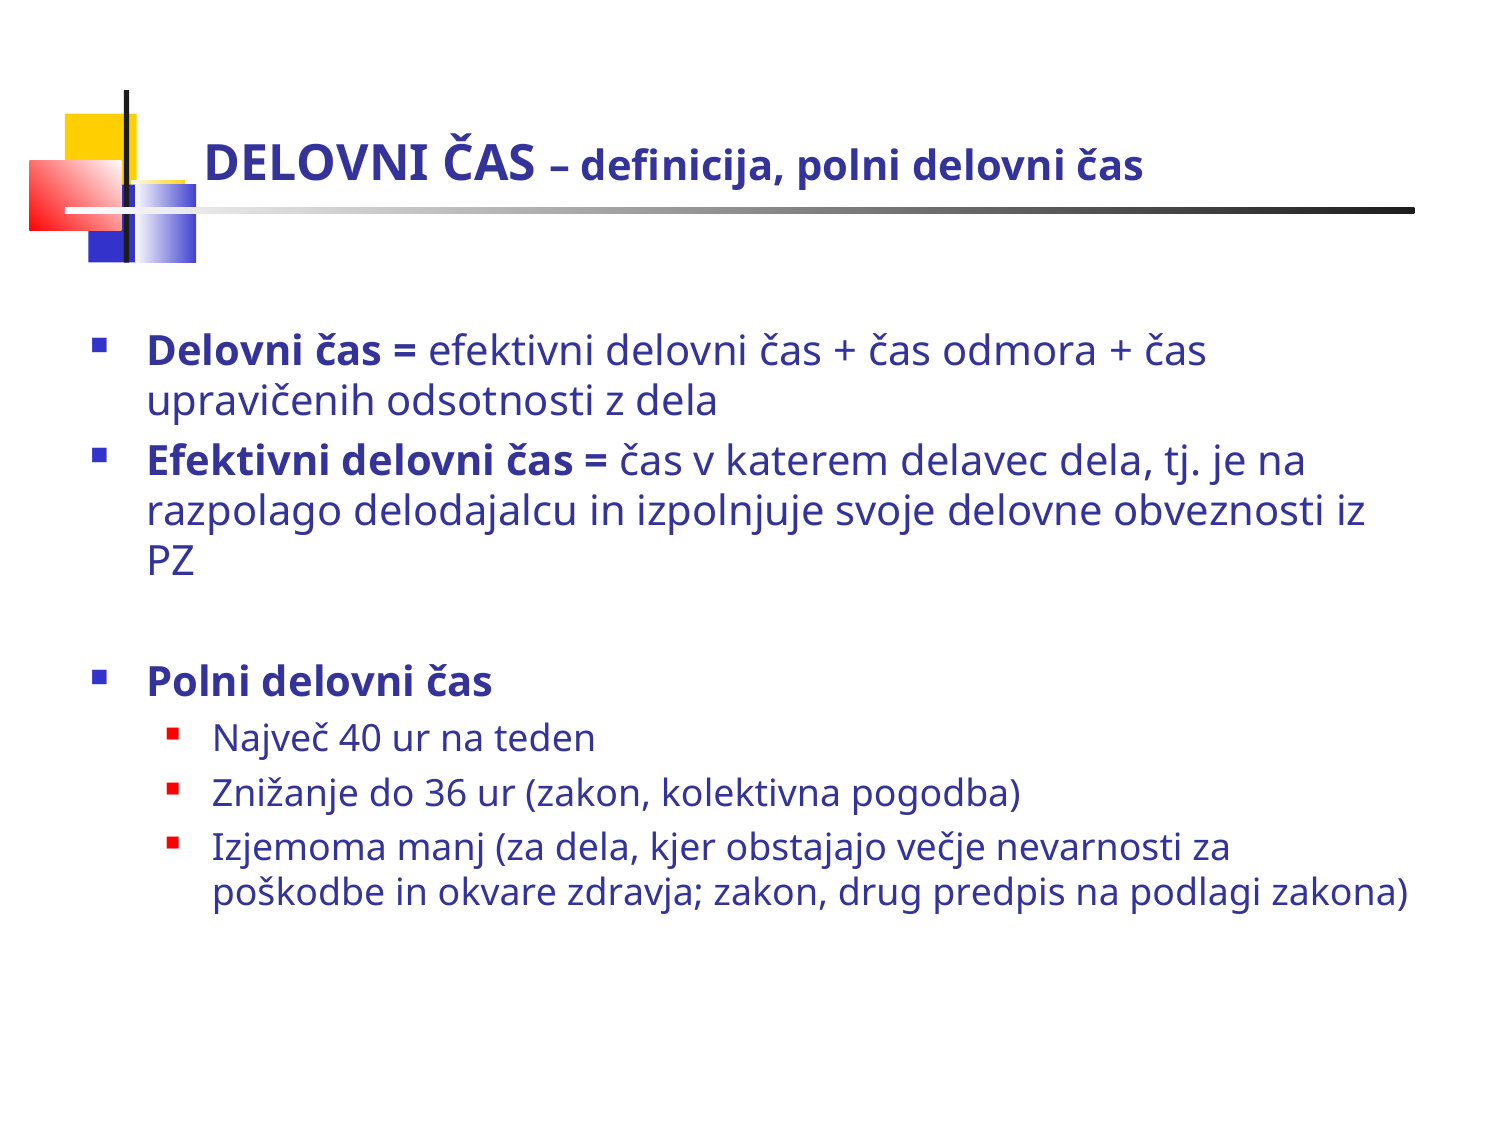

# DELOVNI ČAS – definicija, polni delovni čas
Delovni čas = efektivni delovni čas + čas odmora + čas upravičenih odsotnosti z dela
Efektivni delovni čas = čas v katerem delavec dela, tj. je na razpolago delodajalcu in izpolnjuje svoje delovne obveznosti iz PZ
Polni delovni čas
Največ 40 ur na teden
Znižanje do 36 ur (zakon, kolektivna pogodba)
Izjemoma manj (za dela, kjer obstajajo večje nevarnosti za poškodbe in okvare zdravja; zakon, drug predpis na podlagi zakona)